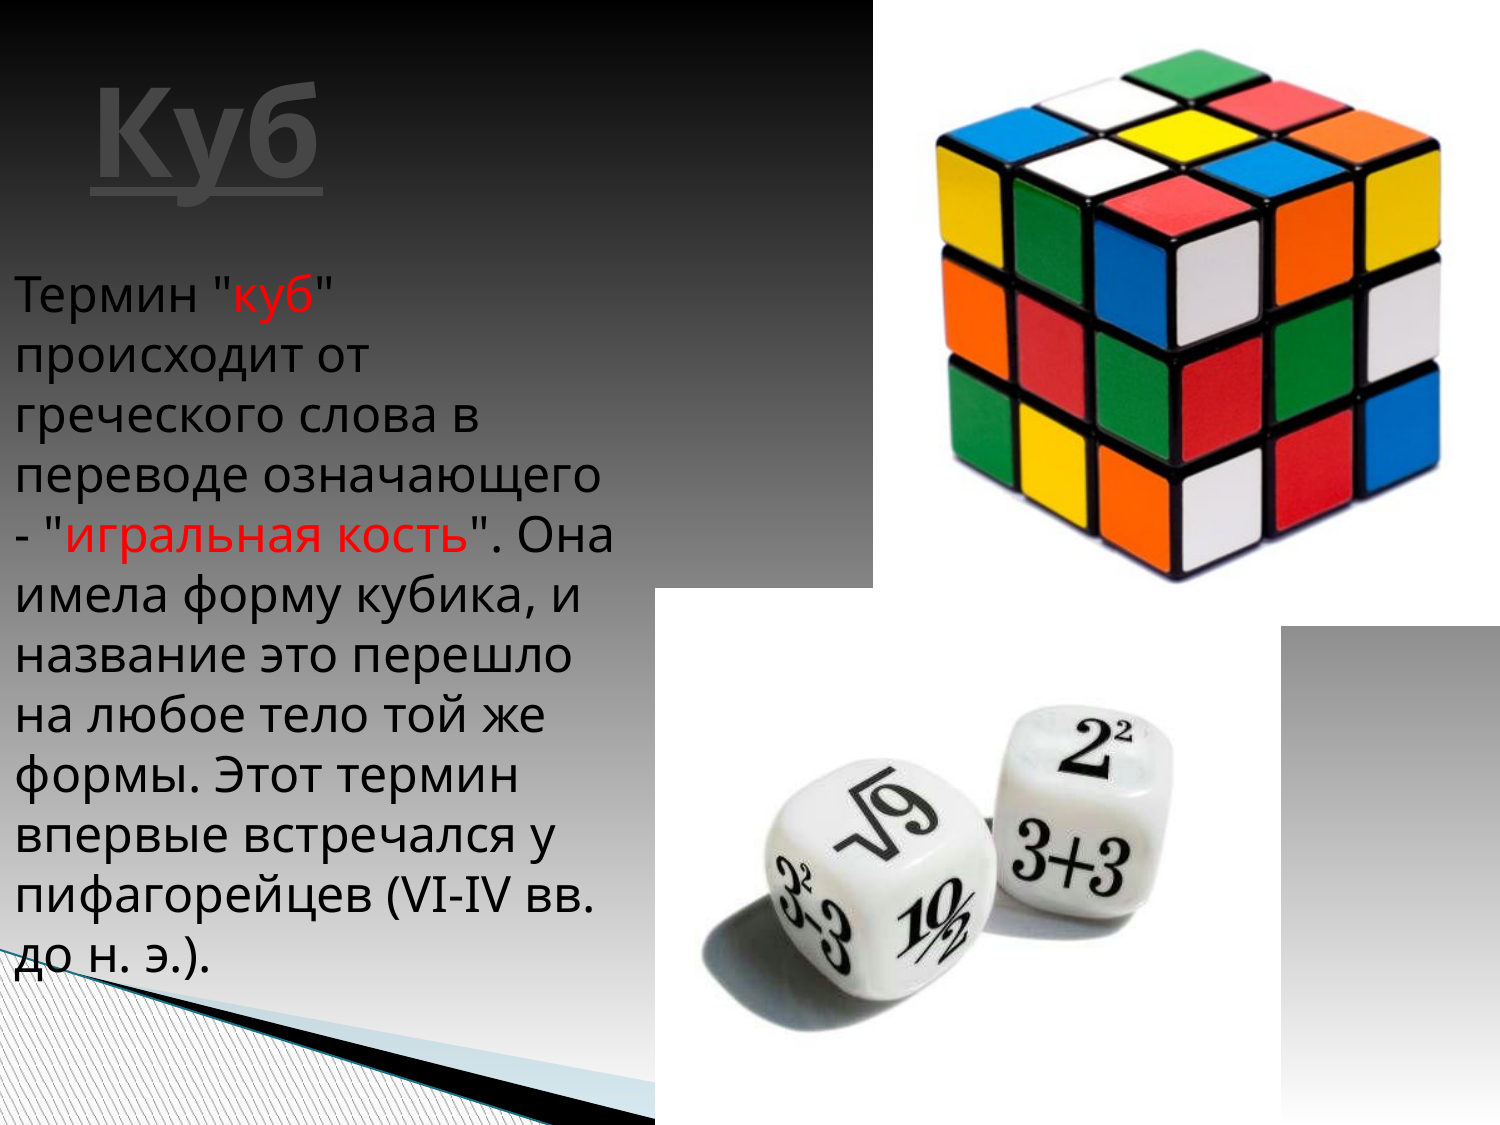

# Куб
Термин "куб" происходит от греческого слова в переводе означающего - "игральная кость". Она имела форму кубика, и название это перешло на любое тело той же формы. Этот термин впервые встречался у пифагорейцев (VI-IV вв. до н. э.).